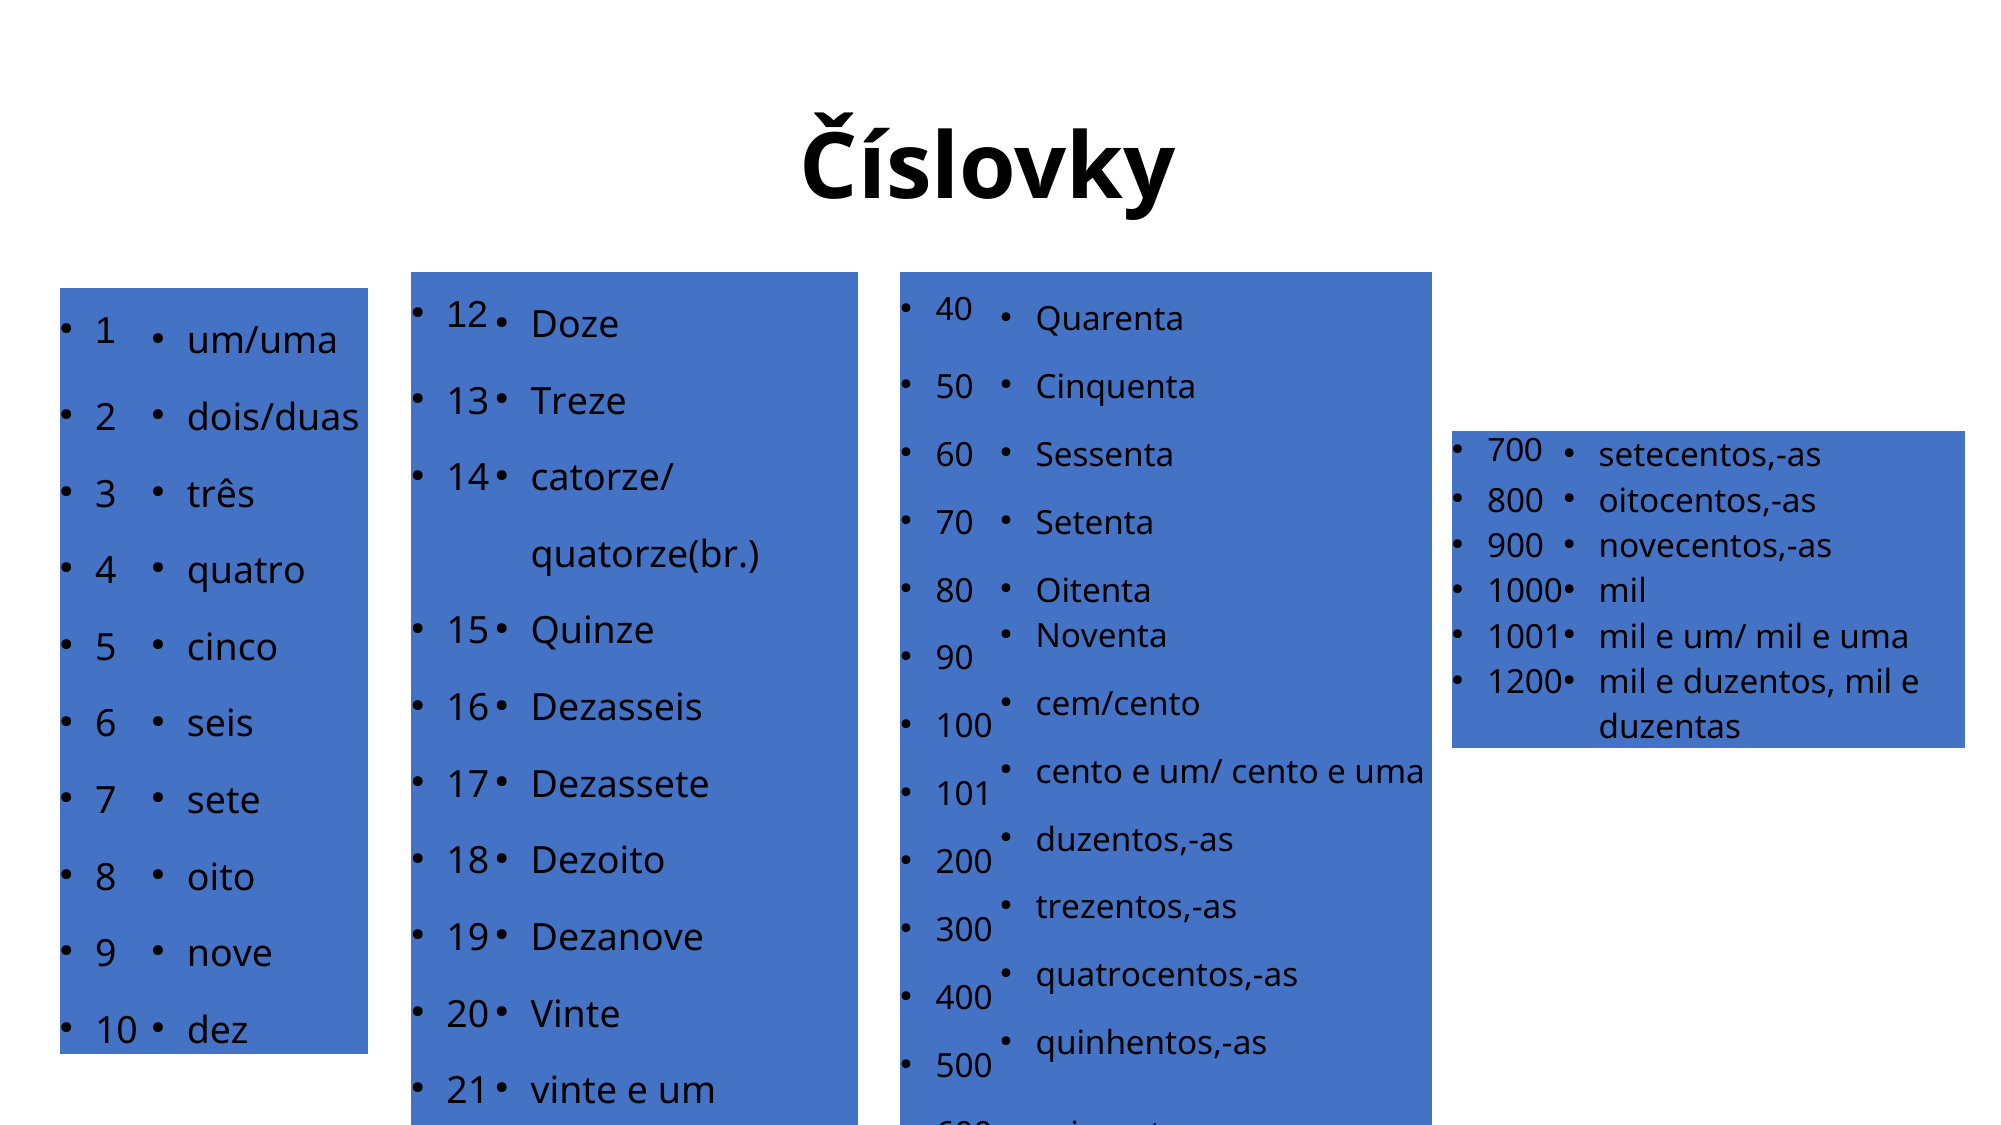

# Číslovky
| 12 | Doze |
| --- | --- |
| 13 | Treze |
| 14 | catorze/quatorze(br.) |
| 15 | Quinze |
| 16 | Dezasseis |
| 17 | Dezassete |
| 18 | Dezoito |
| 19 | Dezanove |
| 20 | Vinte |
| 21 | vinte e um |
| 22 | vinte e dois |
| 30 | Trinta |
| 40 | Quarenta |
| --- | --- |
| 50 | Cinquenta |
| 60 | Sessenta |
| 70 | Setenta |
| 80 | Oitenta |
| 90 | Noventa |
| 100 | cem/cento |
| 101 | cento e um/ cento e uma |
| 200 | duzentos,-as |
| 300 | trezentos,-as |
| 400 | quatrocentos,-as |
| 500 | quinhentos,-as |
| 600 | seiscentos,-as |
| 1 | um/uma |
| --- | --- |
| 2 | dois/duas |
| 3 | três |
| 4 | quatro |
| 5 | cinco |
| 6 | seis |
| 7 | sete |
| 8 | oito |
| 9 | nove |
| 10 | dez |
| 700 | setecentos,-as |
| --- | --- |
| 800 | oitocentos,-as |
| 900 | novecentos,-as |
| 1000 | mil |
| 1001 | mil e um/ mil e uma |
| 1200 | mil e duzentos, mil e duzentas |